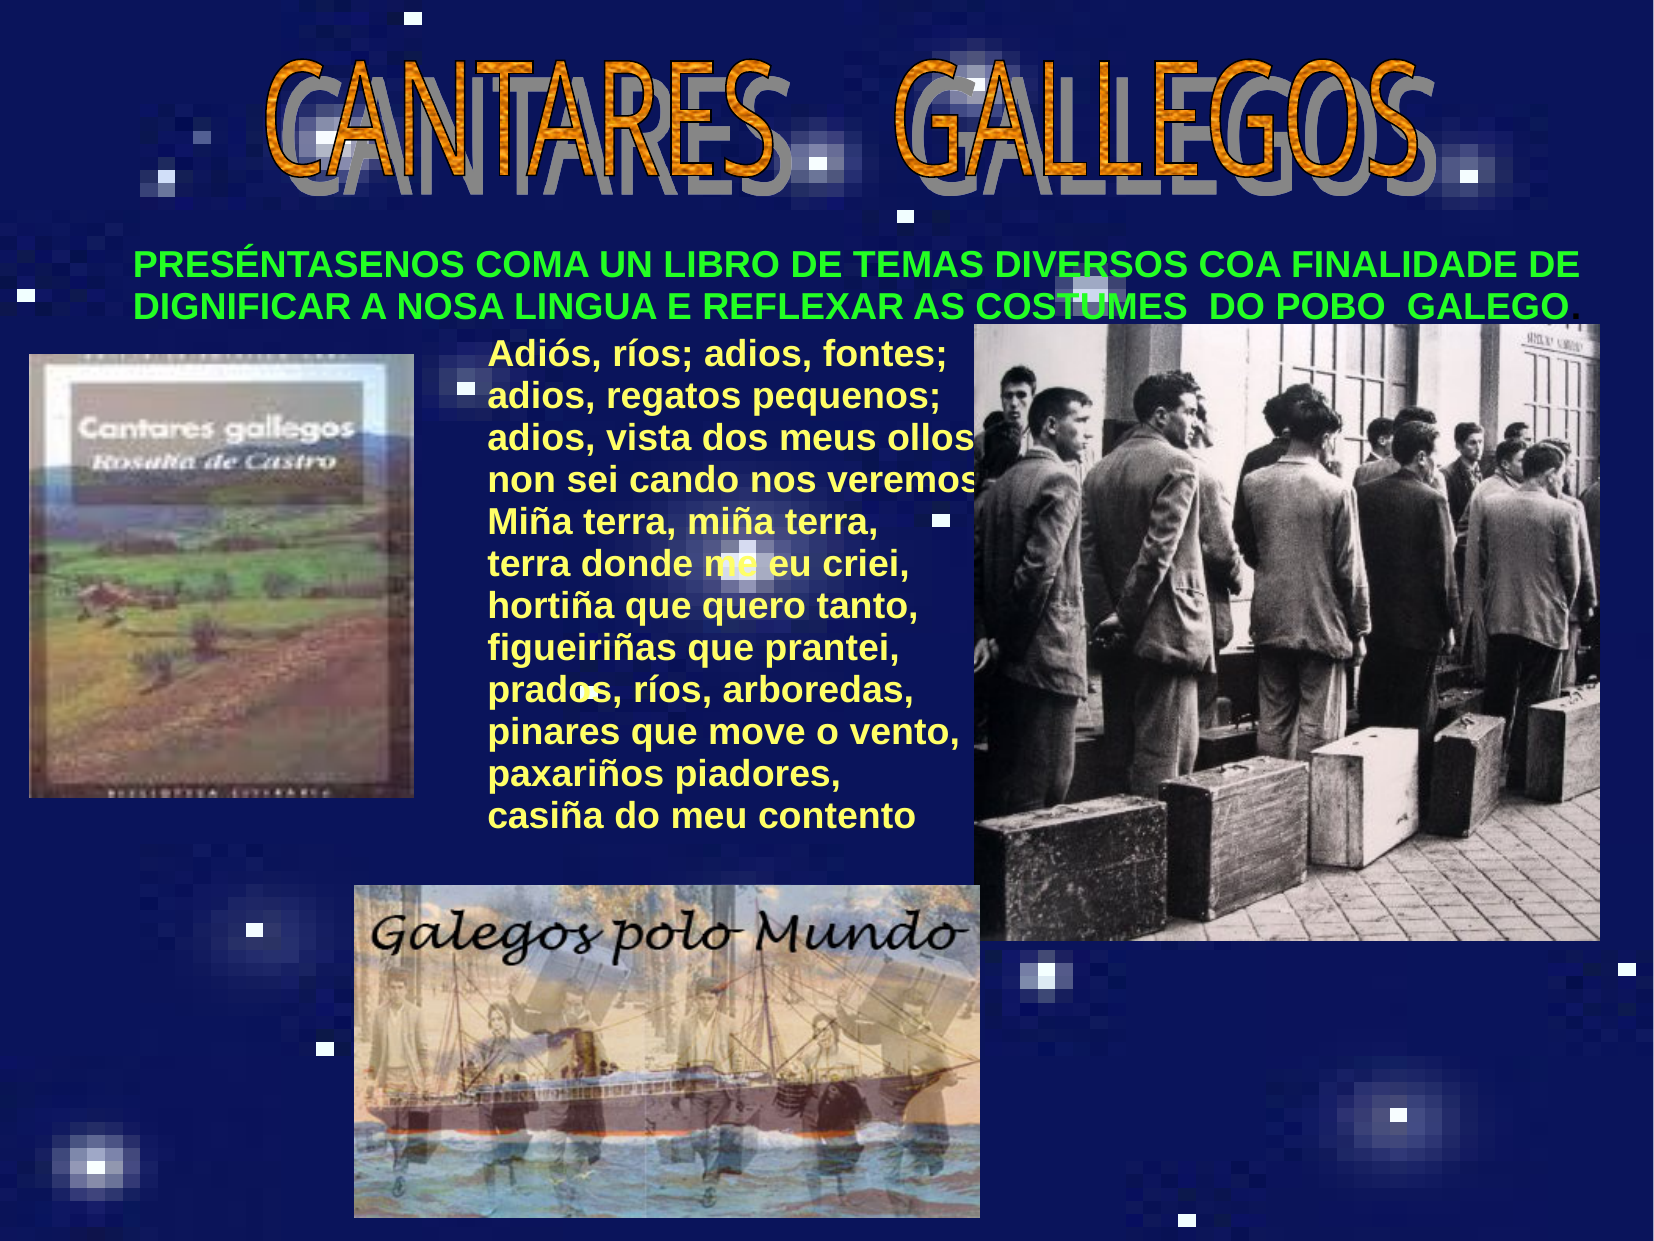

CANTARES GALLEGOS
PRESÉNTASENOS COMA UN LIBRO DE TEMAS DIVERSOS COA FINALIDADE DE
DIGNIFICAR A NOSA LINGUA E REFLEXAR AS COSTUMES DO POBO GALEGO.
Adiós, ríos; adios, fontes;
adios, regatos pequenos;
adios, vista dos meus ollos:
non sei cando nos veremos.
Miña terra, miña terra,
terra donde me eu criei,
hortiña que quero tanto,
figueiriñas que prantei,
prados, ríos, arboredas,
pinares que move o vento,
paxariños piadores,
casiña do meu contento